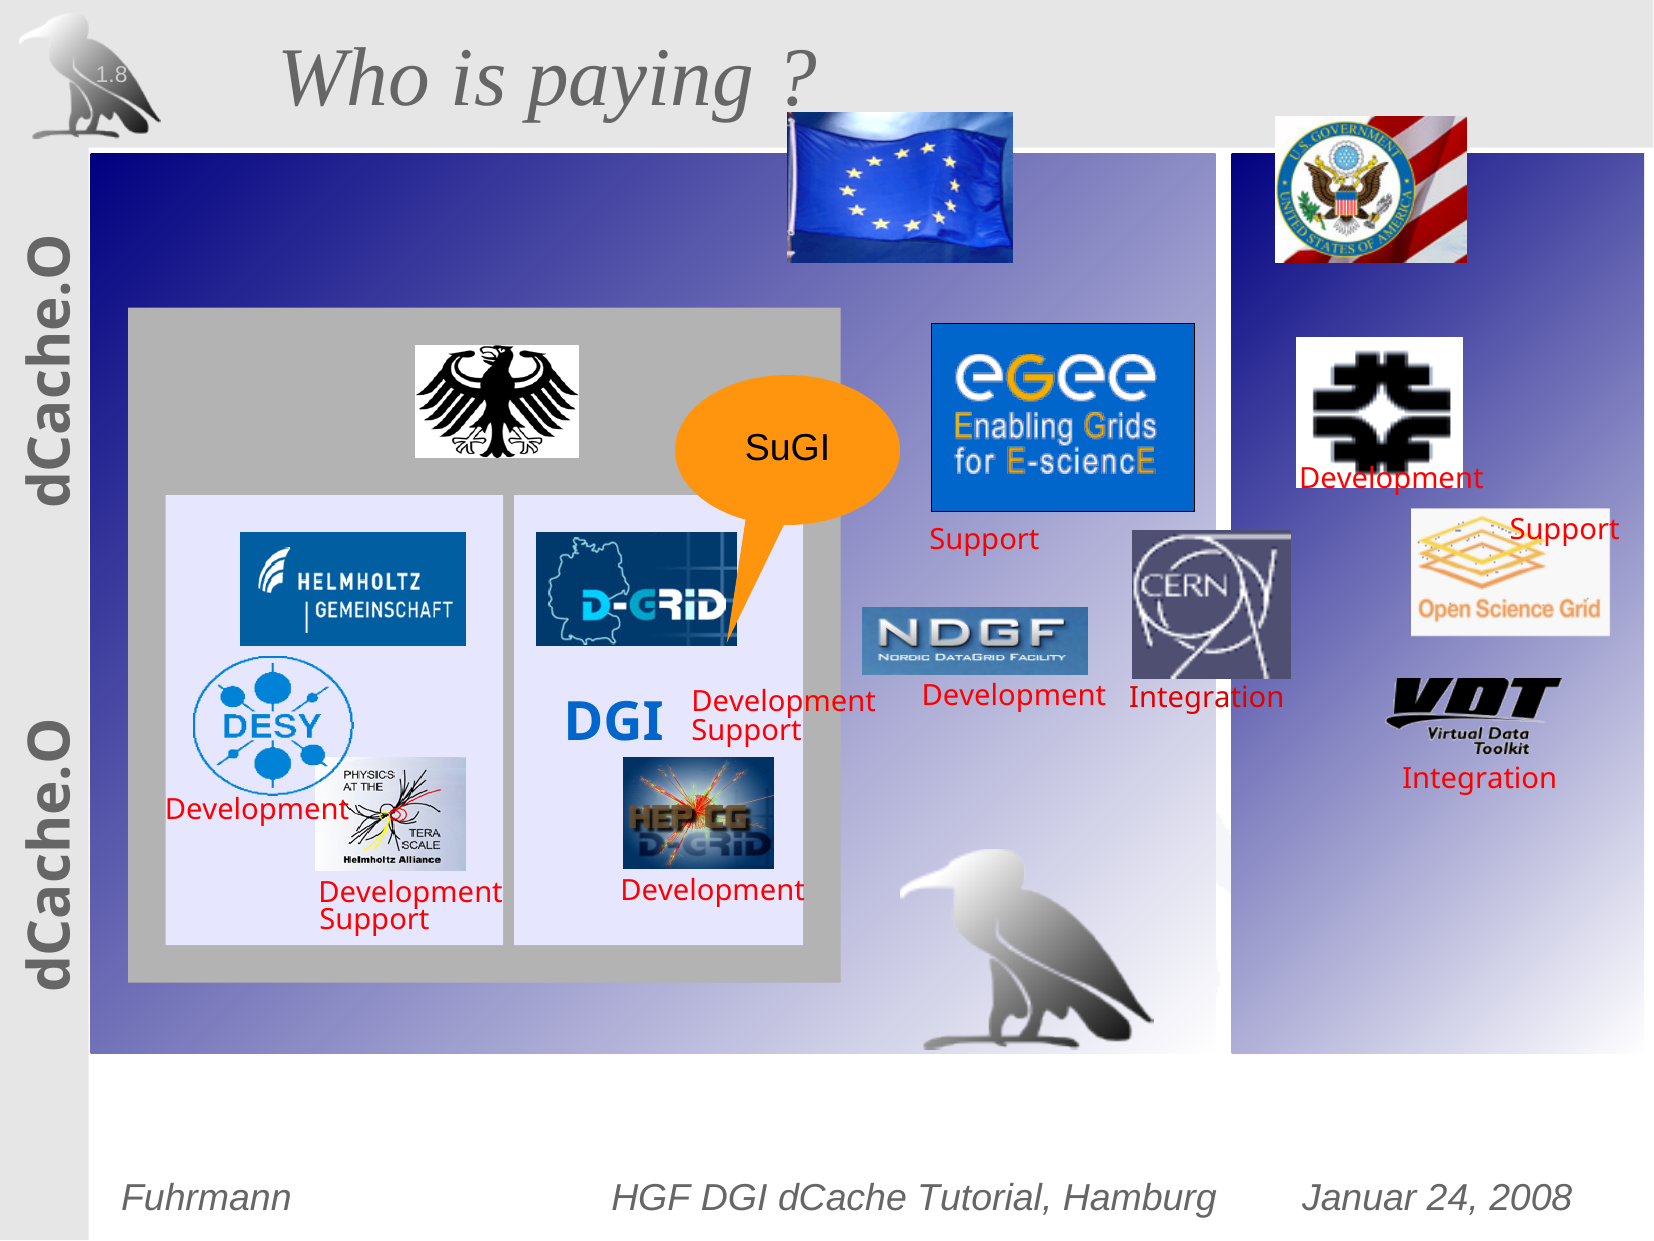

Who is paying ?
SuGI
Development
Support
Support
Development
Integration
Development
DGI
Support
Integration
Development
Development
Development
Support